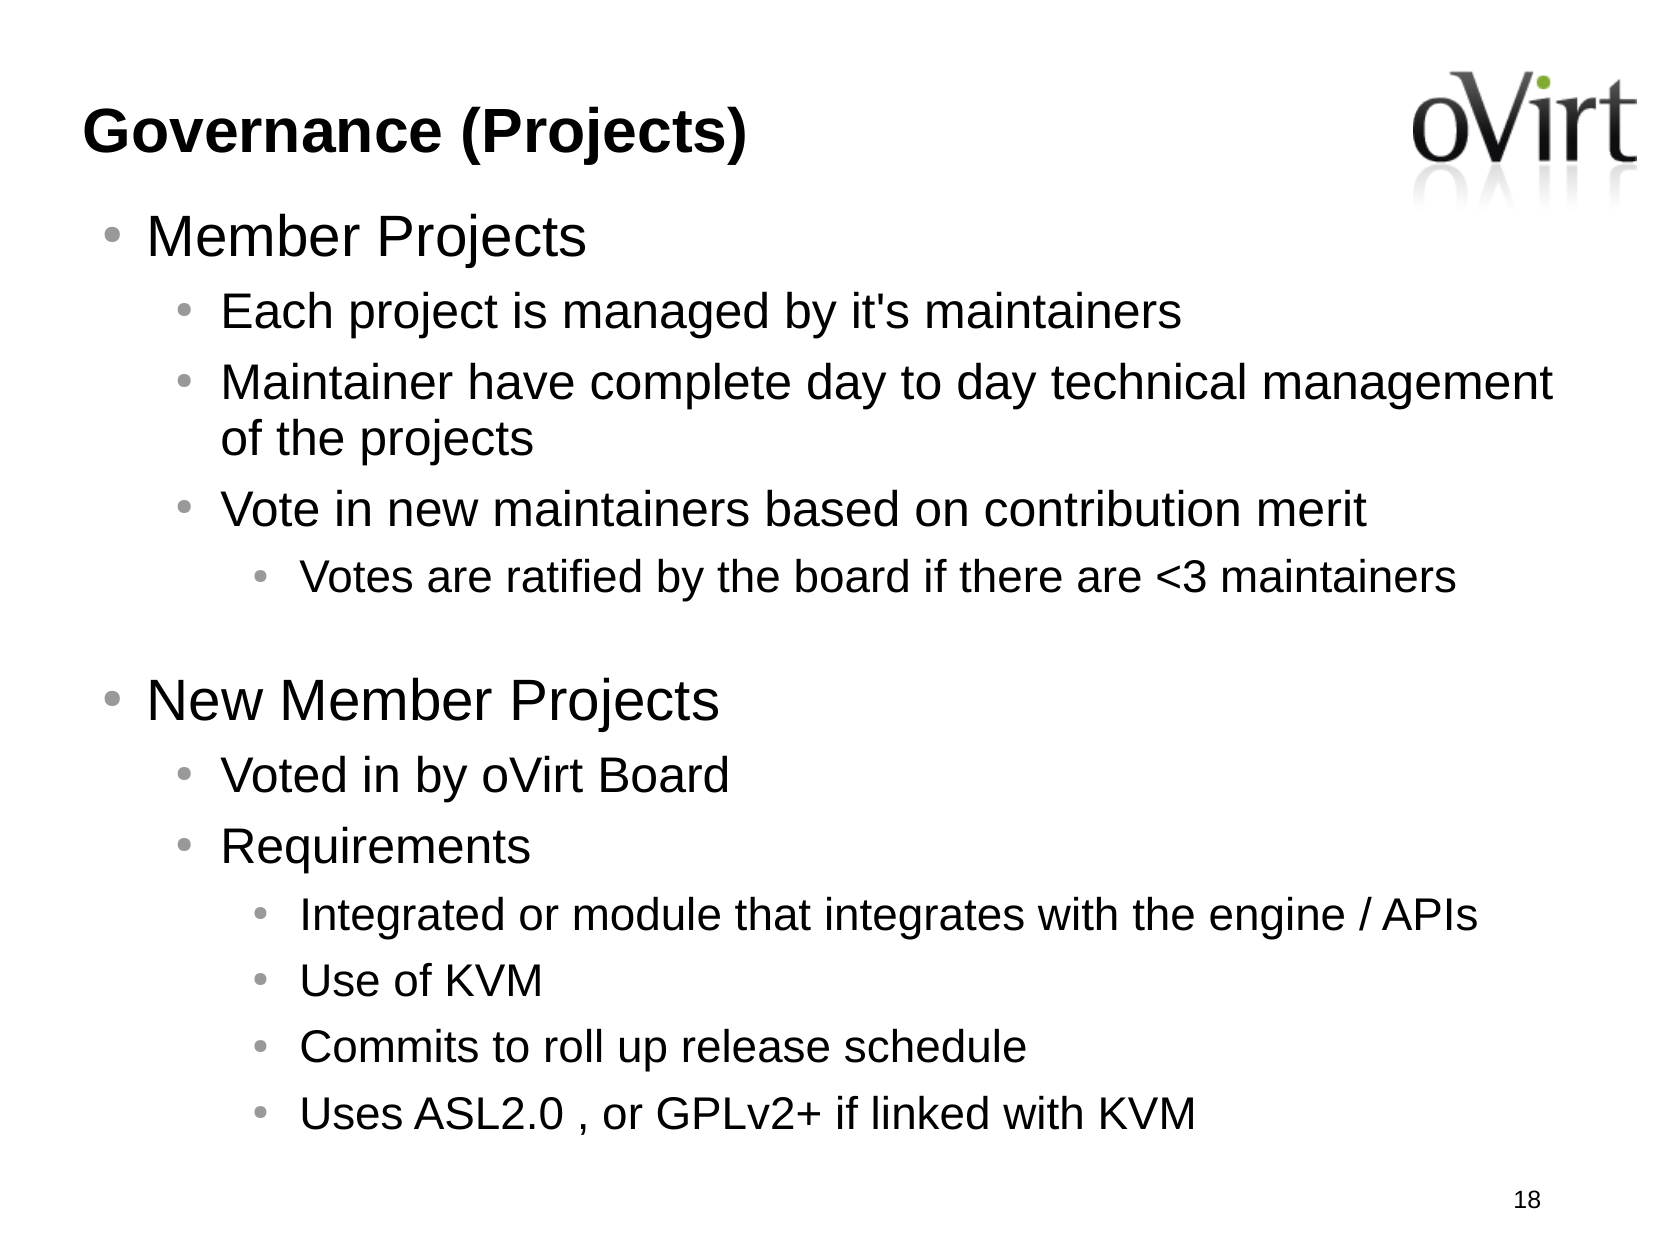

# Governance (Projects)
Member Projects
Each project is managed by it's maintainers
Maintainer have complete day to day technical management of the projects
Vote in new maintainers based on contribution merit
Votes are ratified by the board if there are <3 maintainers
New Member Projects
Voted in by oVirt Board
Requirements
Integrated or module that integrates with the engine / APIs
Use of KVM
Commits to roll up release schedule
Uses ASL2.0 , or GPLv2+ if linked with KVM